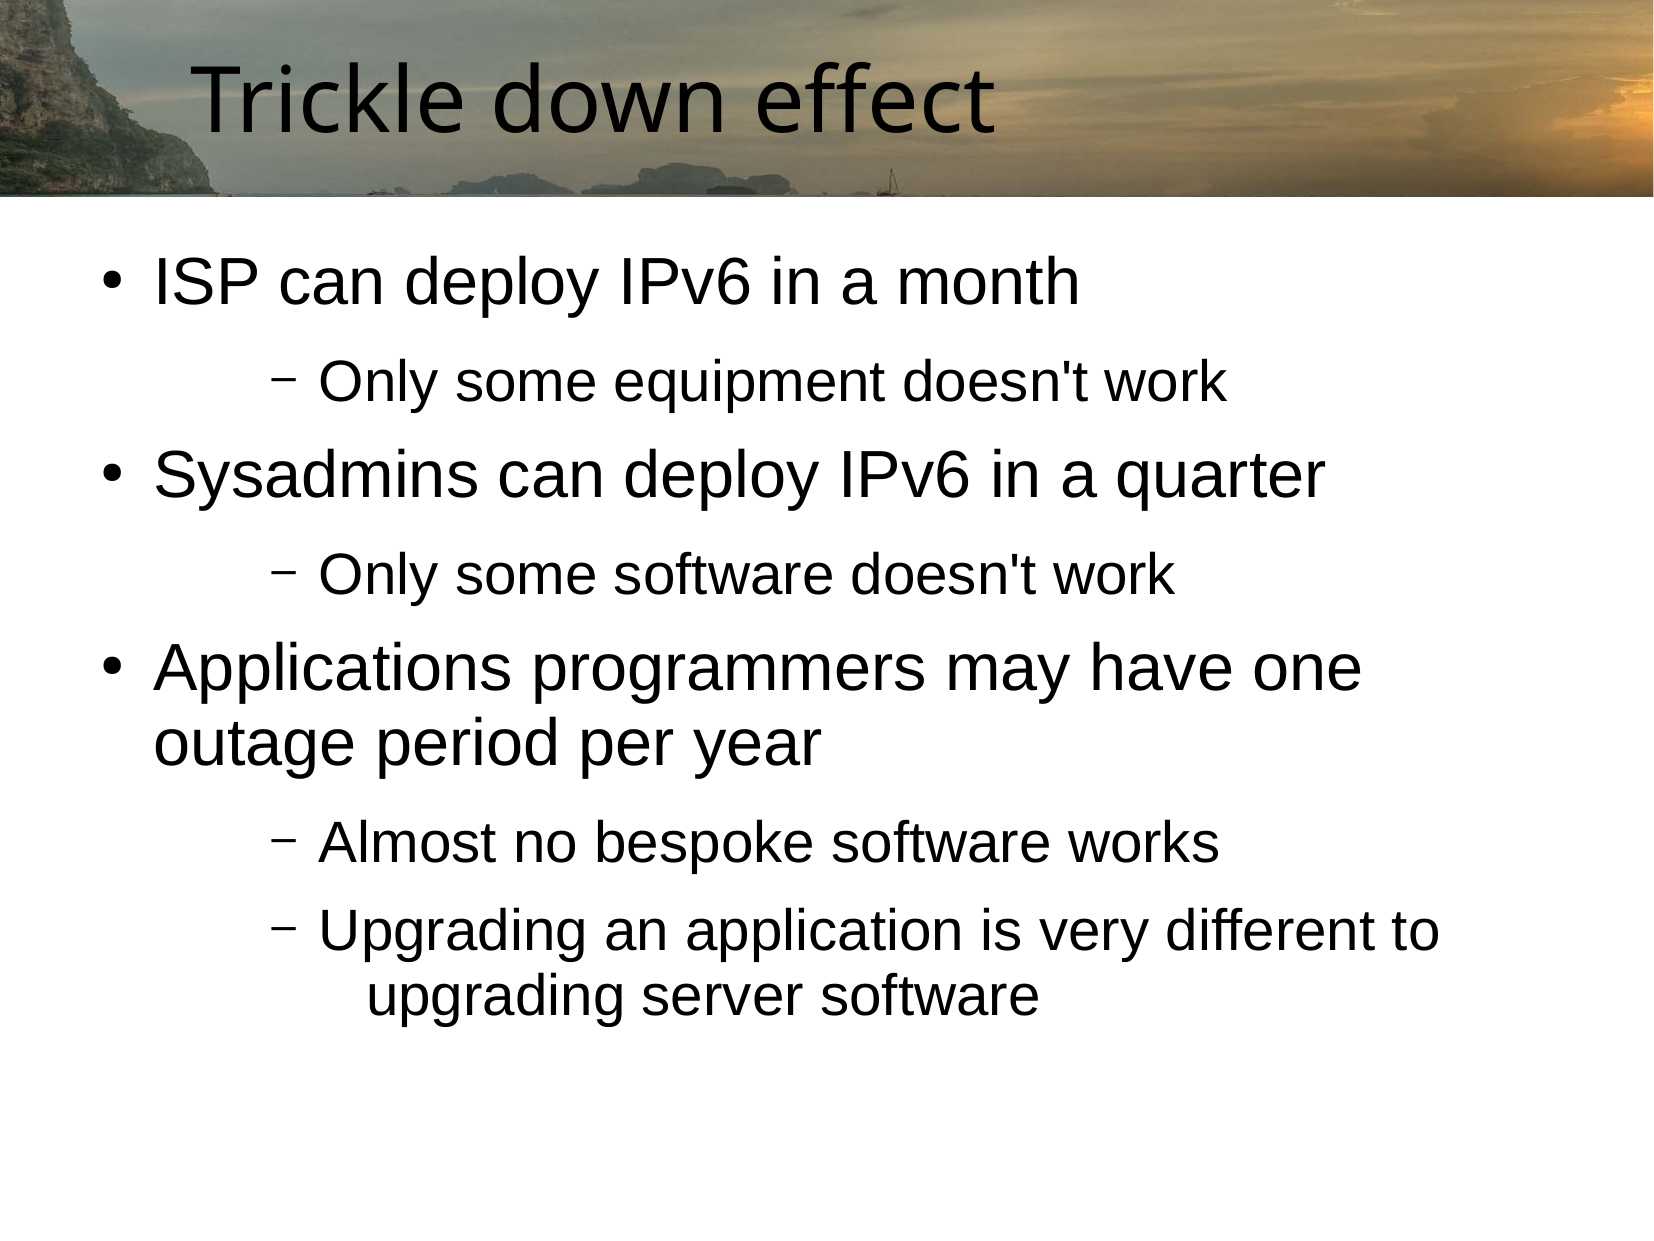

# Trickle down effect
ISP can deploy IPv6 in a month
Only some equipment doesn't work
Sysadmins can deploy IPv6 in a quarter
Only some software doesn't work
Applications programmers may have one outage period per year
Almost no bespoke software works
Upgrading an application is very different to upgrading server software